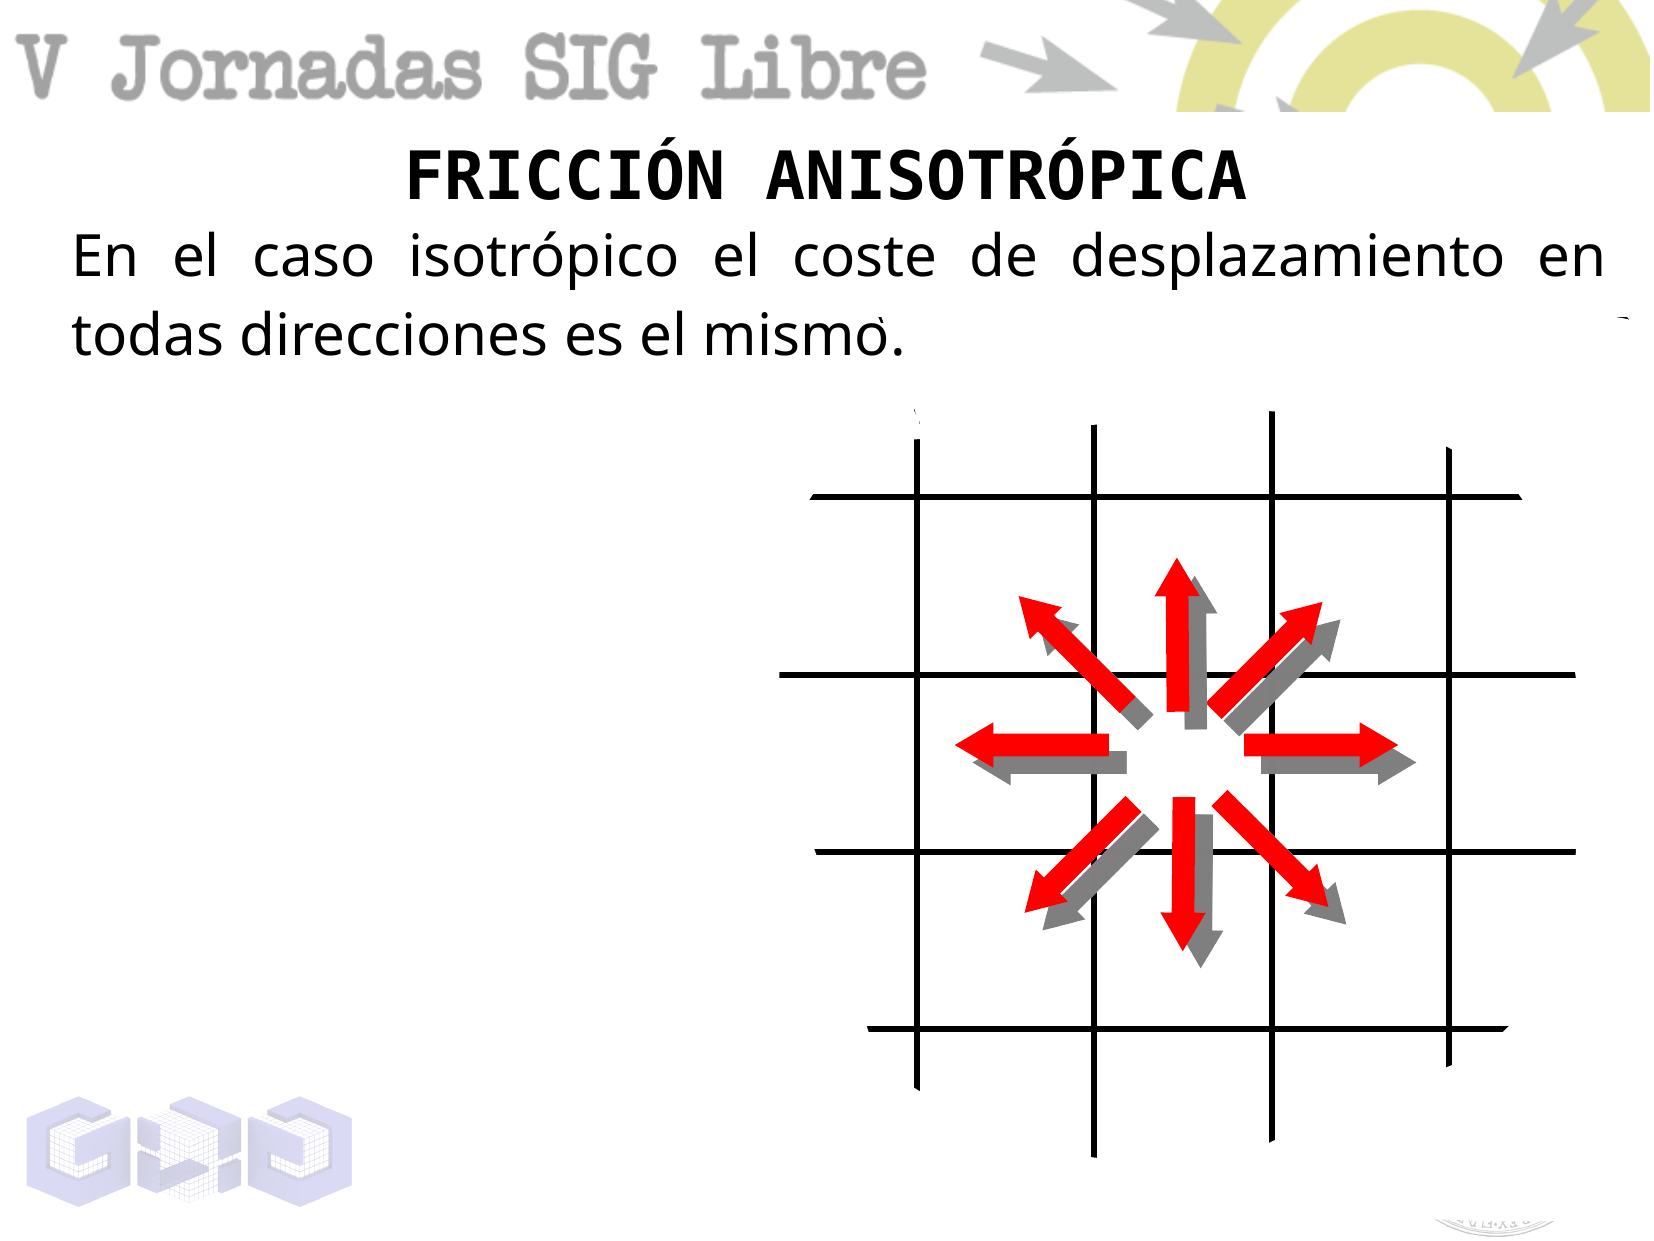

FRICCIÓN ANISOTRÓPICA
En el caso isotrópico el coste de desplazamiento en todas direcciones es el mismo.